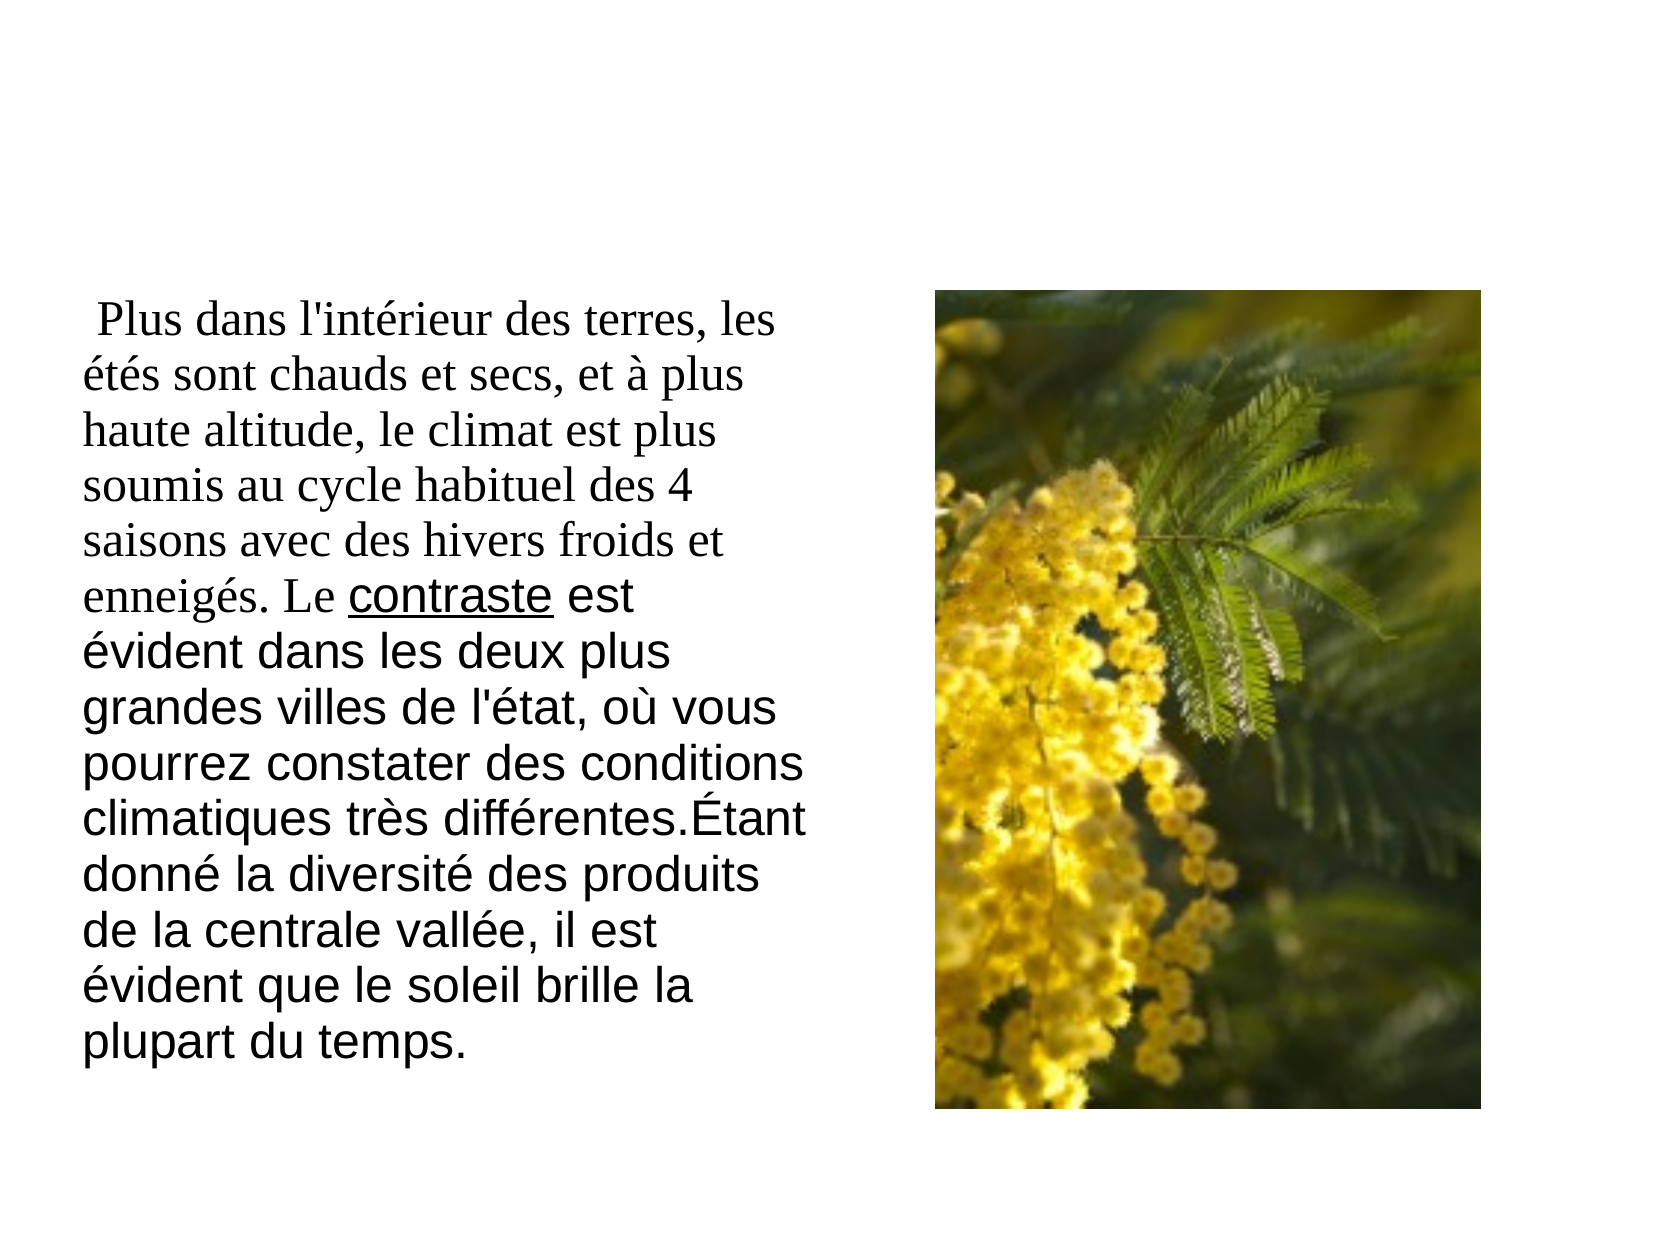

#
 Plus dans l'intérieur des terres, les étés sont chauds et secs, et à plus haute altitude, le climat est plus soumis au cycle habituel des 4 saisons avec des hivers froids et enneigés. Le contraste est évident dans les deux plus grandes villes de l'état, où vous pourrez constater des conditions climatiques très différentes.Étant donné la diversité des produits de la centrale vallée, il est évident que le soleil brille la plupart du temps.